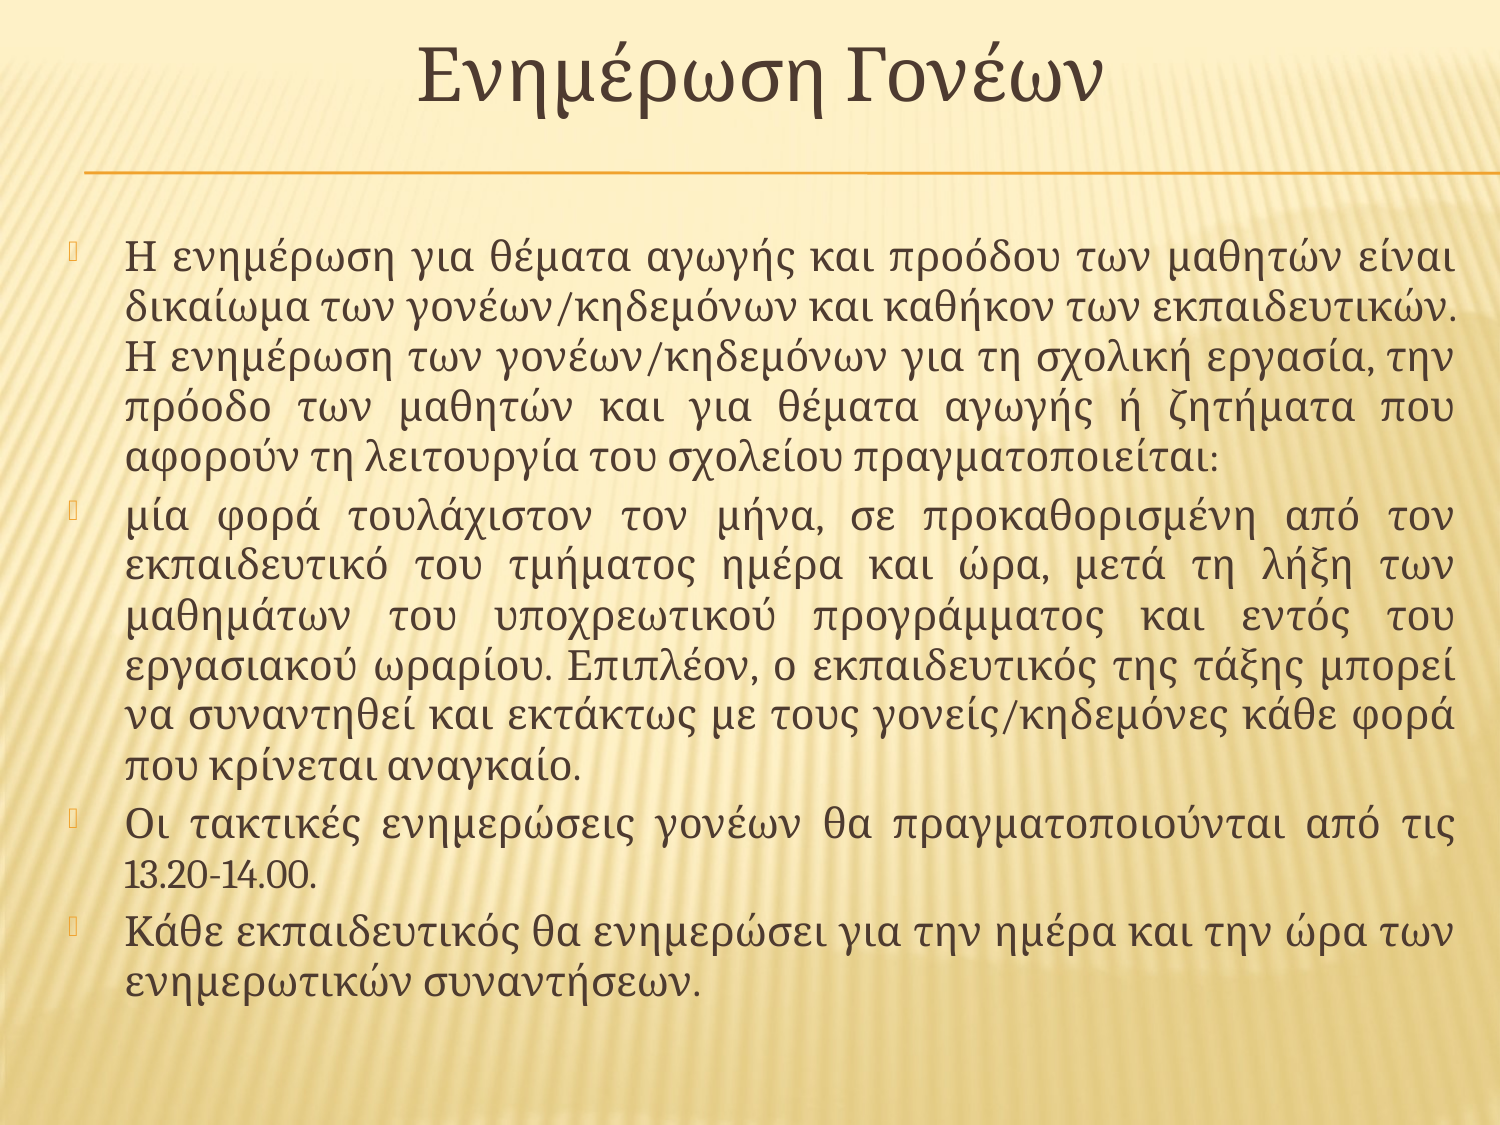

# Ενημέρωση Γονέων
Η ενημέρωση για θέματα αγωγής και προόδου των μαθητών είναι δικαίωμα των γονέων/κηδεμόνων και καθήκον των εκπαιδευτικών. Η ενημέρωση των γονέων/κηδεμόνων για τη σχολική εργασία, την πρόοδο των μαθητών και για θέματα αγωγής ή ζητήματα που αφορούν τη λειτουργία του σχολείου πραγματοποιείται:
μία φορά τουλάχιστον τον μήνα, σε προκαθορισμένη από τον εκπαιδευτικό του τμήματος ημέρα και ώρα, μετά τη λήξη των μαθημάτων του υποχρεωτικού προγράμματος και εντός του εργασιακού ωραρίου. Επιπλέον, ο εκπαιδευτικός της τάξης μπορεί να συναντηθεί και εκτάκτως με τους γονείς/κηδεμόνες κάθε φορά που κρίνεται αναγκαίο.
Οι τακτικές ενημερώσεις γονέων θα πραγματοποιούνται από τις 13.20-14.00.
Κάθε εκπαιδευτικός θα ενημερώσει για την ημέρα και την ώρα των ενημερωτικών συναντήσεων.